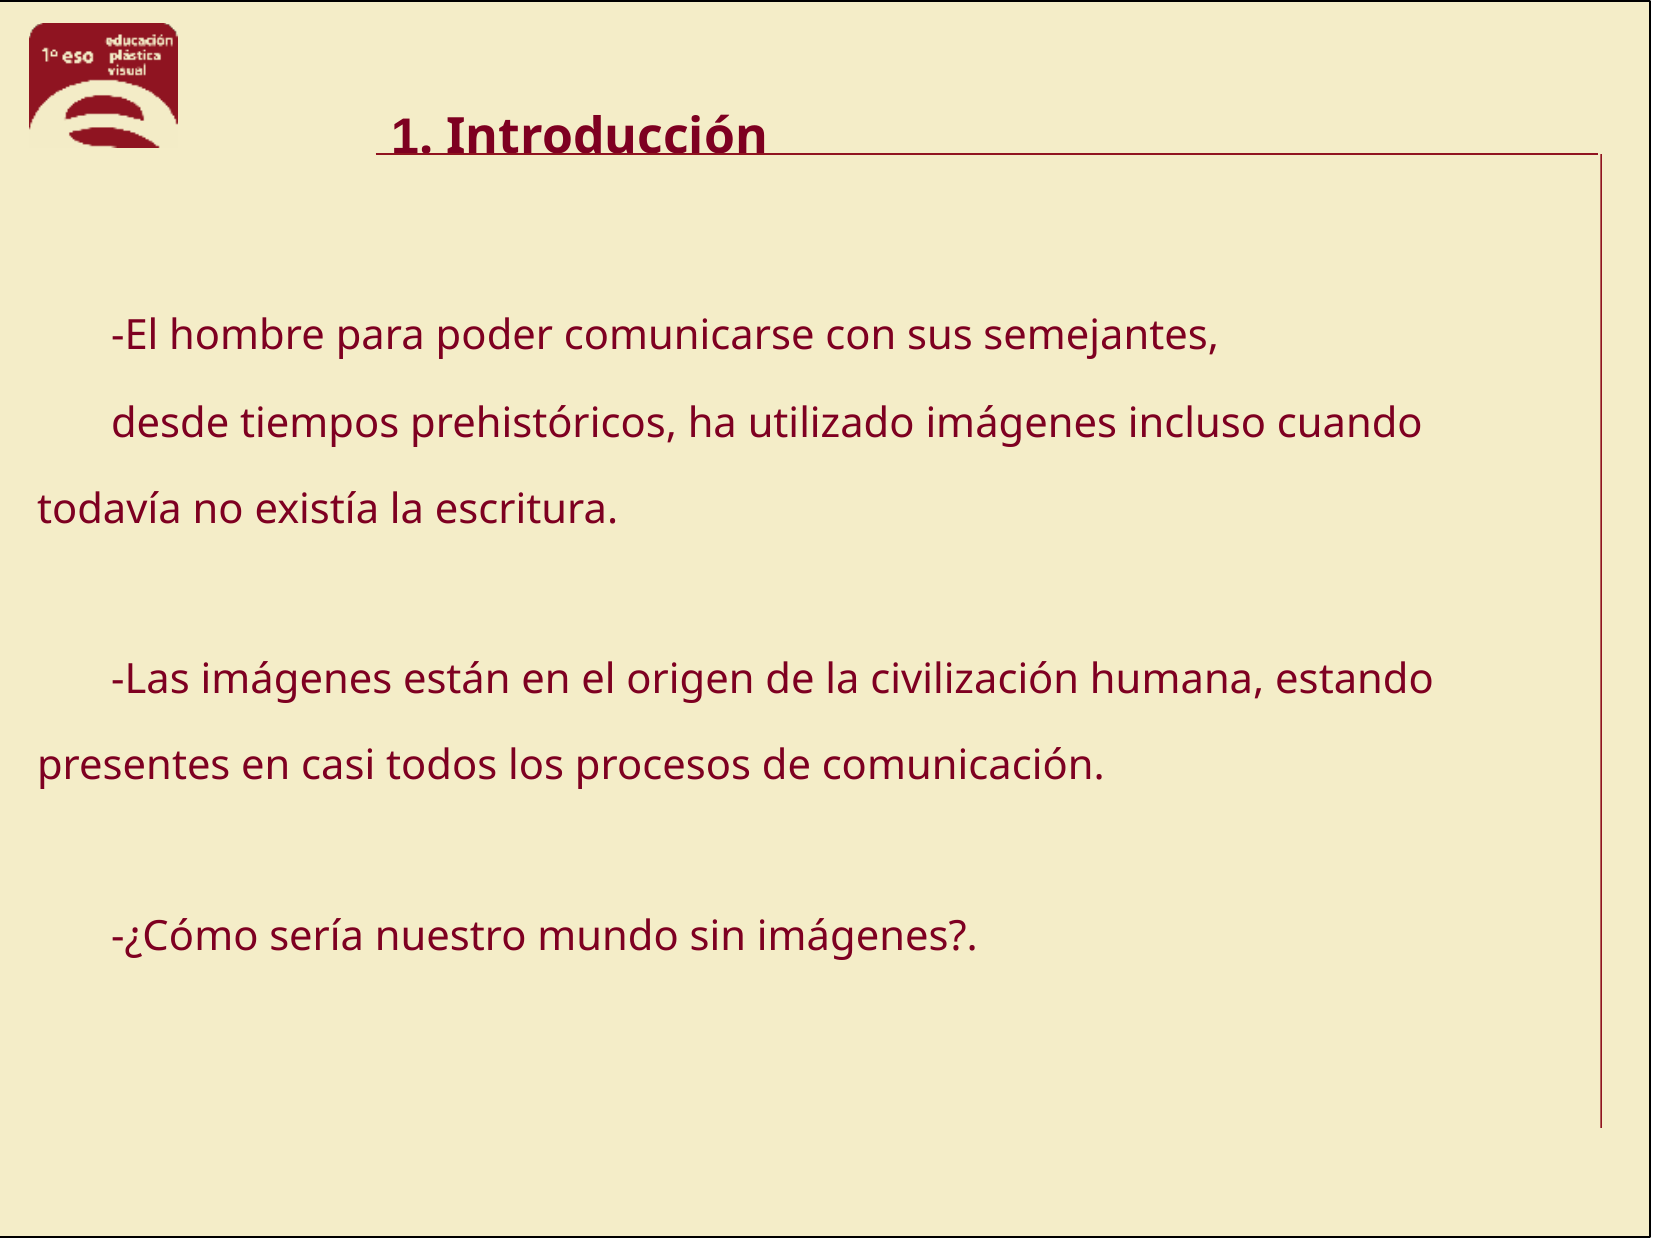

1. Introducción
	-El hombre para poder comunicarse con sus semejantes,
	desde tiempos prehistóricos, ha utilizado imágenes incluso cuando 		todavía no existía la escritura.
	-Las imágenes están en el origen de la civilización humana, estando 		presentes en casi todos los procesos de comunicación.
	-¿Cómo sería nuestro mundo sin imágenes?.
#